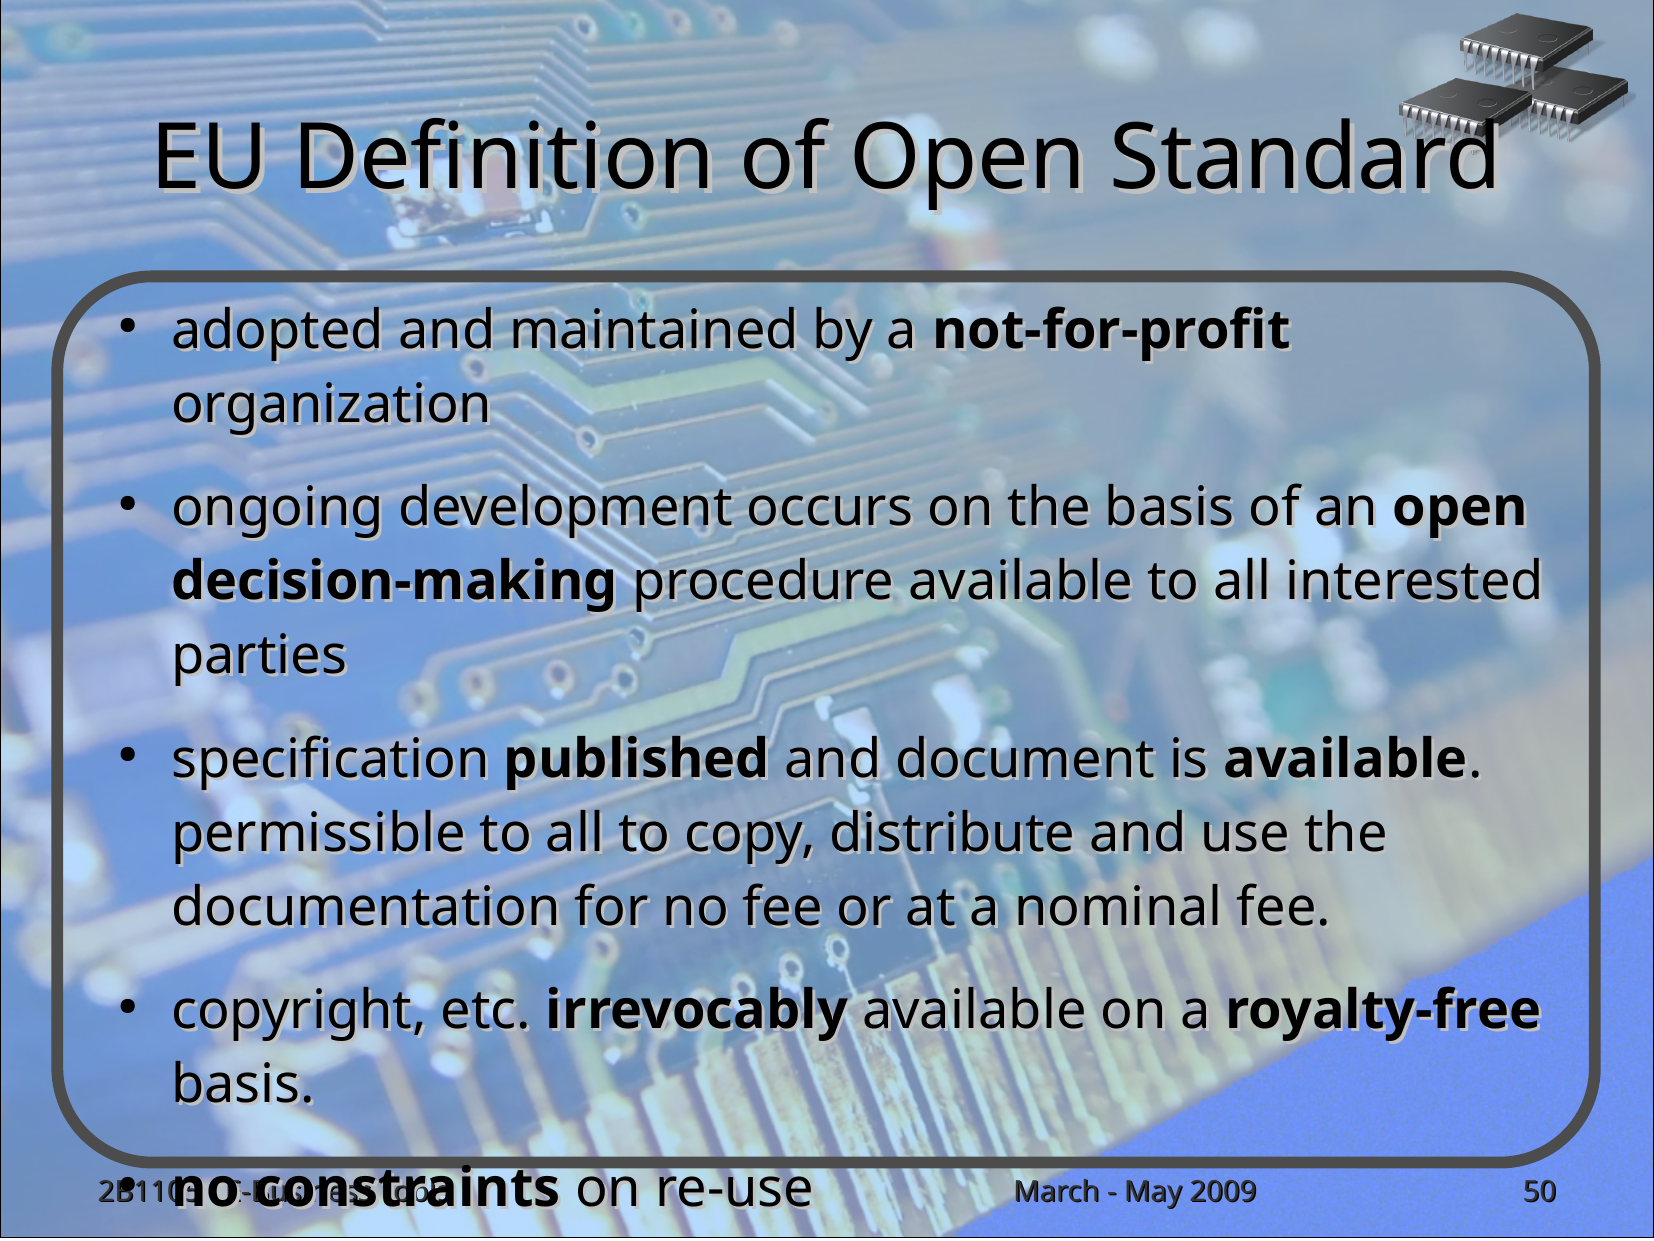

# EU Definition of Open Standard
adopted and maintained by a not-for-profit organization
ongoing development occurs on the basis of an open decision-making procedure available to all interested parties
specification published and document is available. permissible to all to copy, distribute and use the documentation for no fee or at a nominal fee.
copyright, etc. irrevocably available on a royalty-free basis.
no constraints on re-use
Source: http://europa.eu.int/idabc/en/document/3761